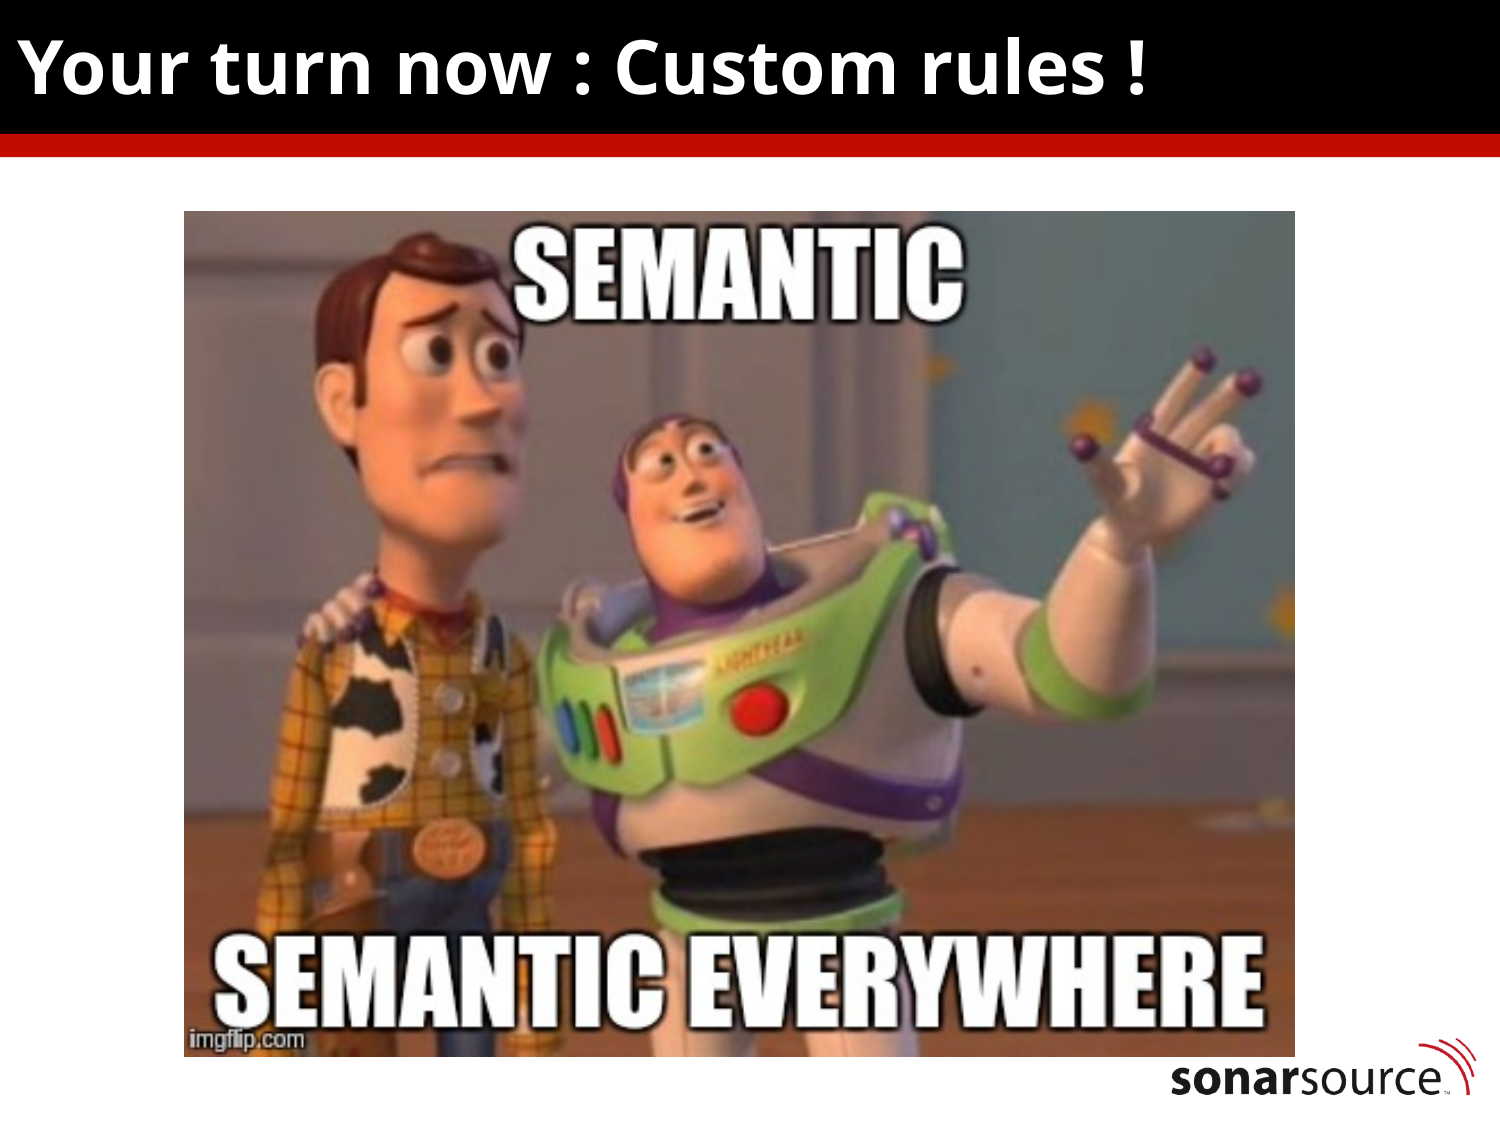

Your turn now : Custom rules !